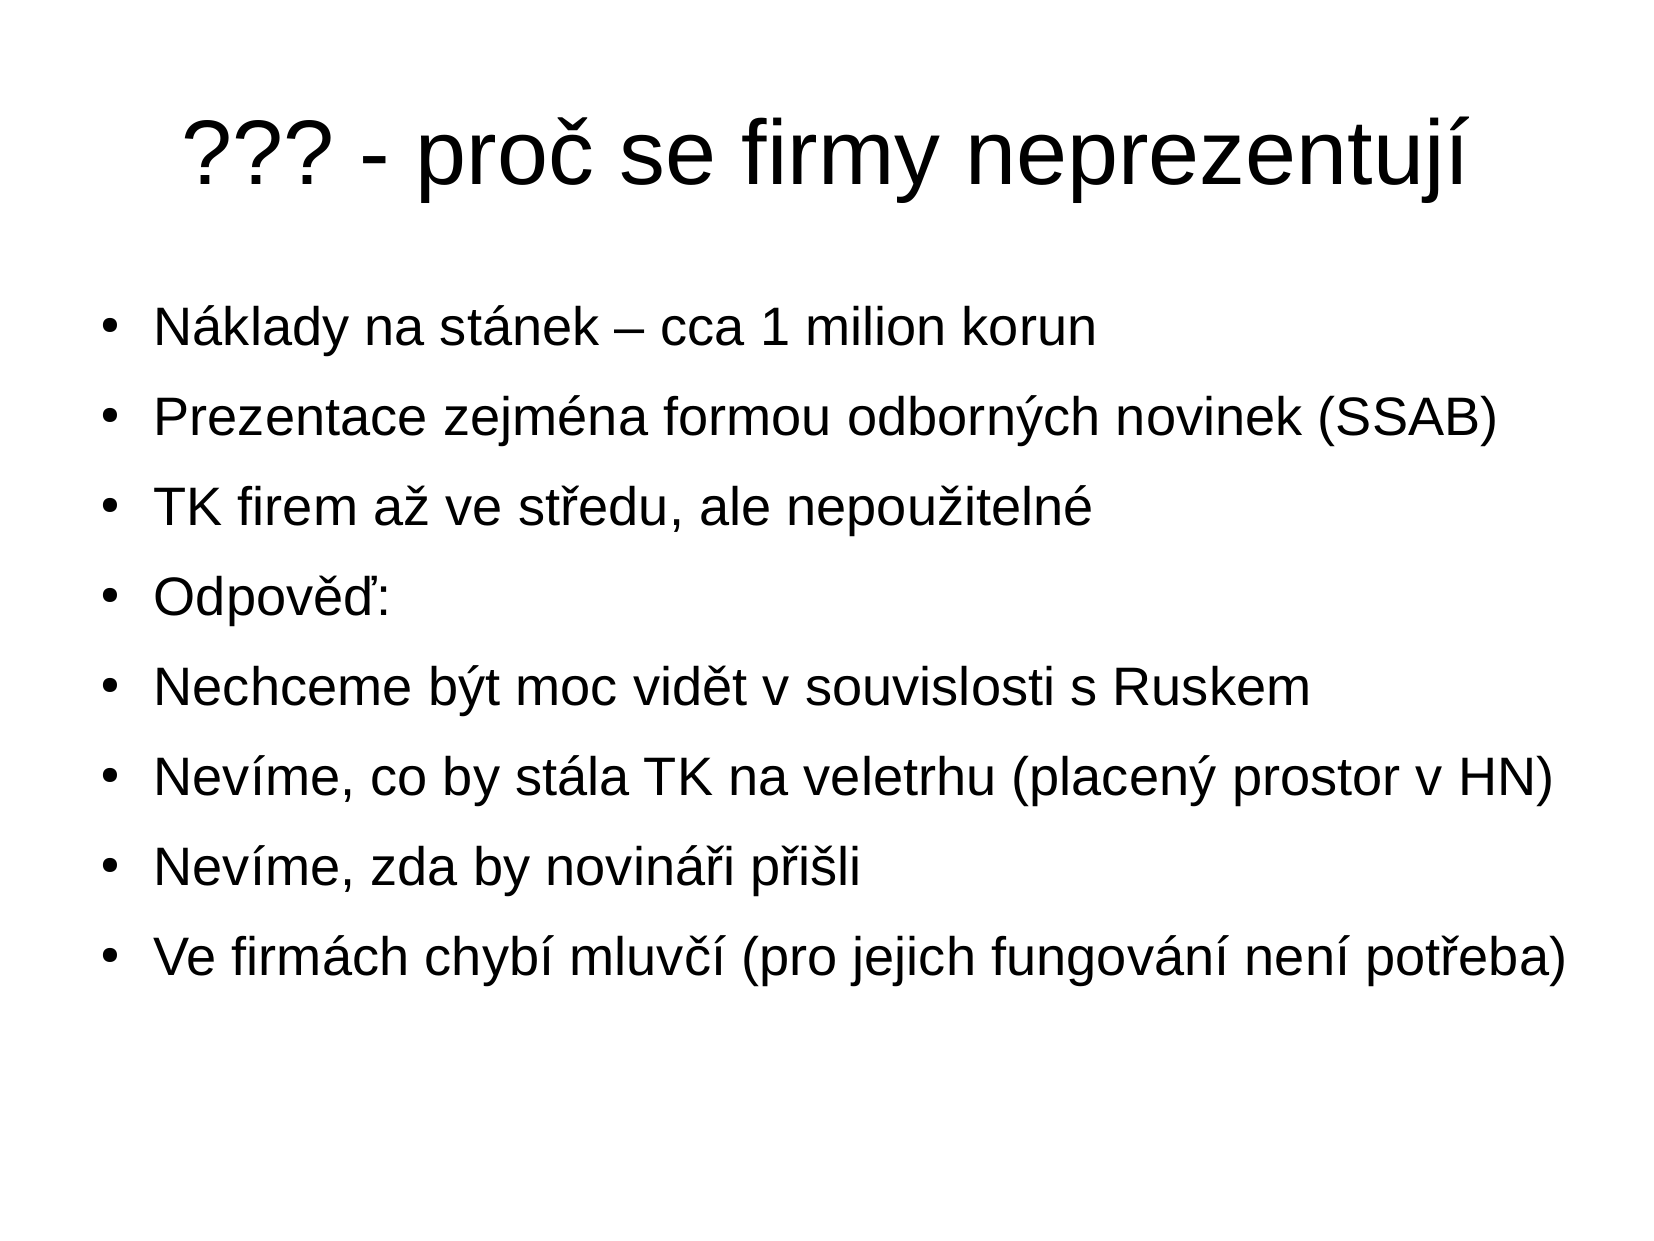

# ??? - proč se firmy neprezentují
Náklady na stánek – cca 1 milion korun
Prezentace zejména formou odborných novinek (SSAB)
TK firem až ve středu, ale nepoužitelné
Odpověď:
Nechceme být moc vidět v souvislosti s Ruskem
Nevíme, co by stála TK na veletrhu (placený prostor v HN)
Nevíme, zda by novináři přišli
Ve firmách chybí mluvčí (pro jejich fungování není potřeba)